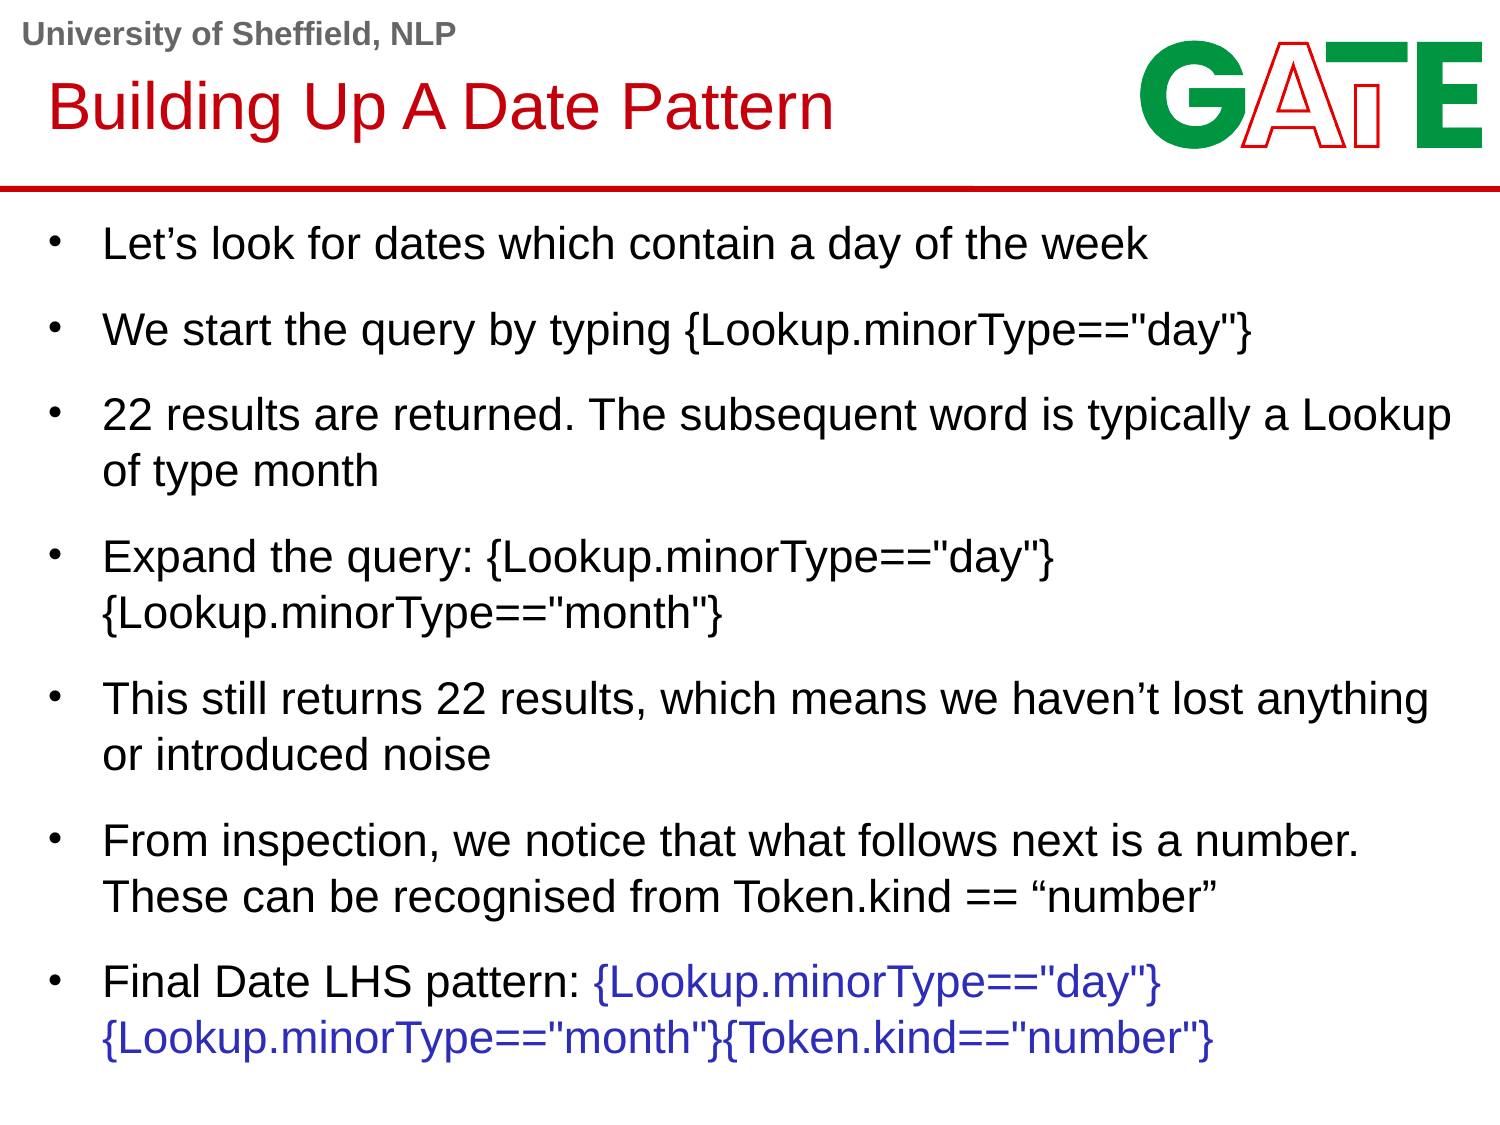

Building Up A Date Pattern
Let’s look for dates which contain a day of the week
We start the query by typing {Lookup.minorType=="day"}
22 results are returned. The subsequent word is typically a Lookup of type month
Expand the query: {Lookup.minorType=="day"}{Lookup.minorType=="month"}
This still returns 22 results, which means we haven’t lost anything or introduced noise
From inspection, we notice that what follows next is a number. These can be recognised from Token.kind == “number”
Final Date LHS pattern: {Lookup.minorType=="day"}{Lookup.minorType=="month"}{Token.kind=="number"}